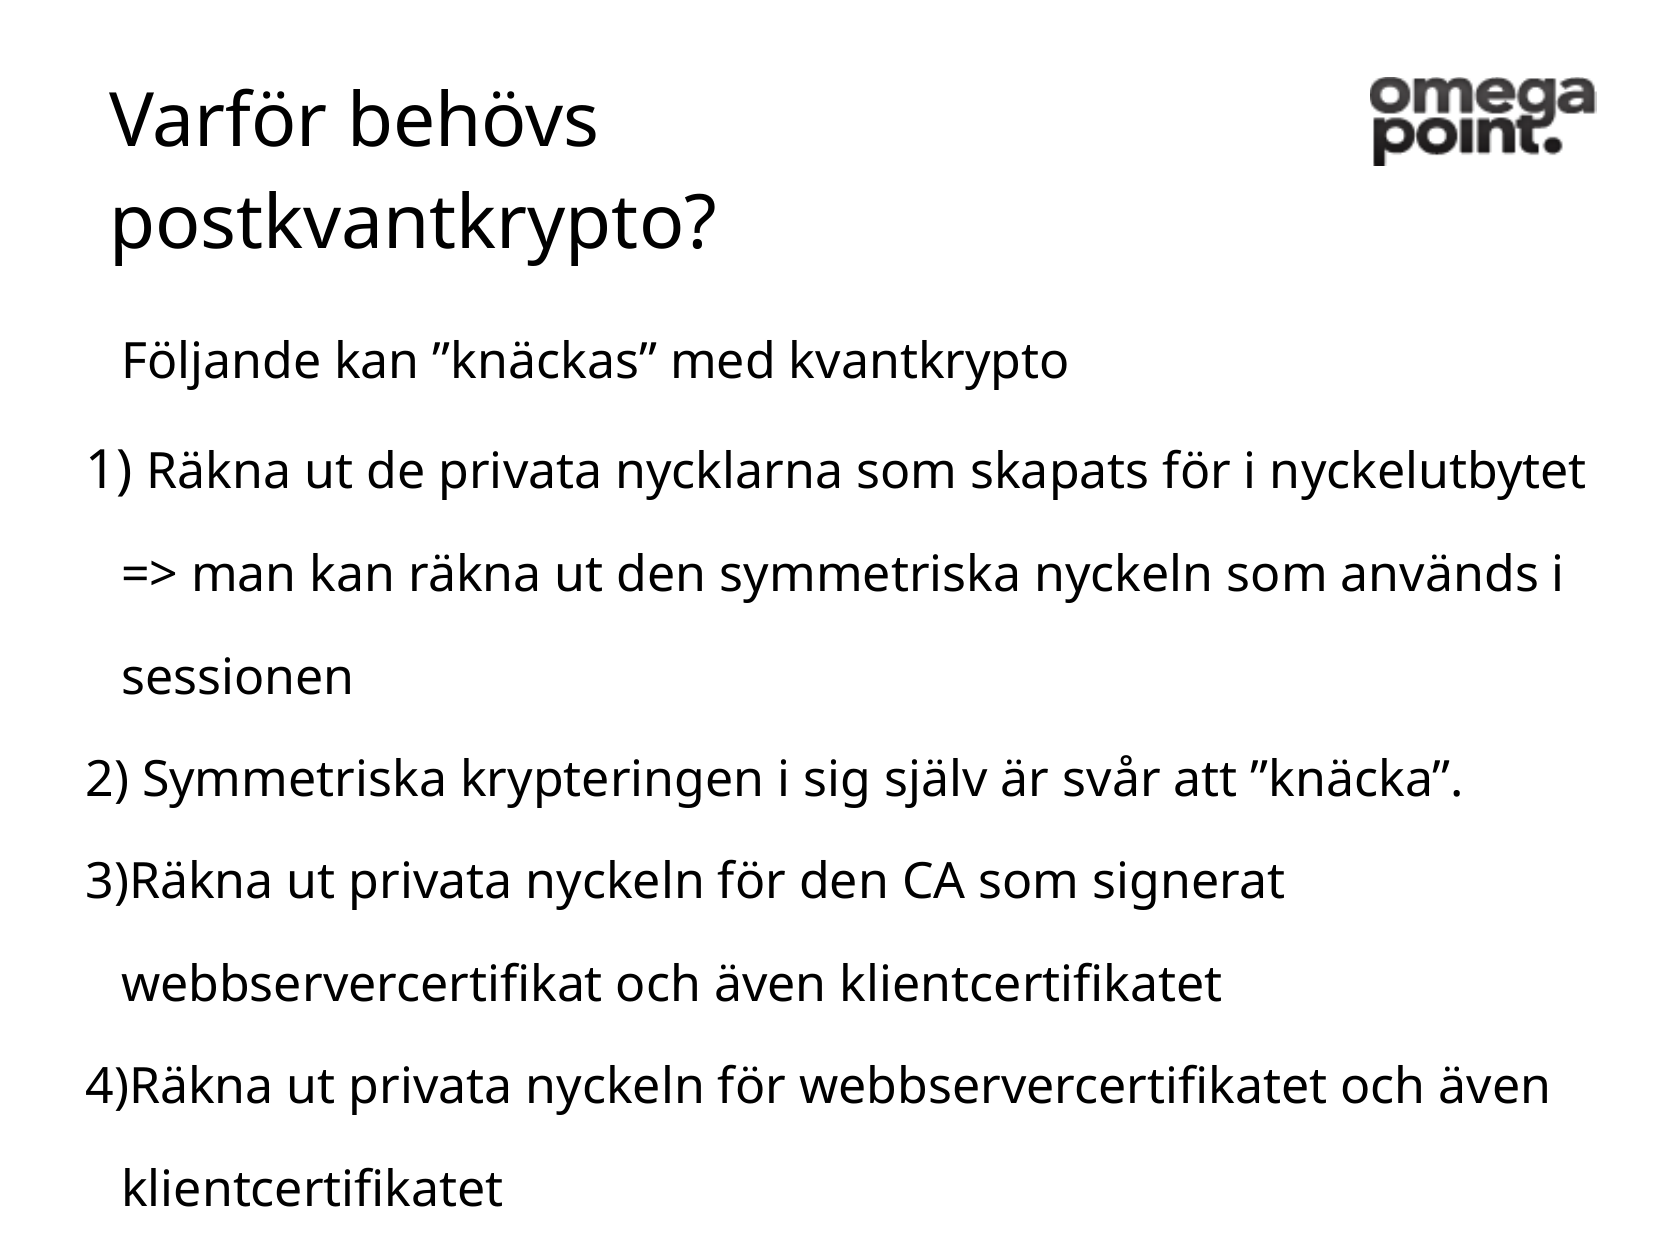

Varför behövs postkvantkrypto?
Följande kan ”knäckas” med kvantkrypto
 Räkna ut de privata nycklarna som skapats för i nyckelutbytet => man kan räkna ut den symmetriska nyckeln som används i sessionen
 Symmetriska krypteringen i sig själv är svår att ”knäcka”.
Räkna ut privata nyckeln för den CA som signerat webbservercertifikat och även klientcertifikatet
Räkna ut privata nyckeln för webbservercertifikatet och även klientcertifikatet
Fungerar (i stort sett) på samma sätt för SSH-protokollet.
Bitcoin? (SHA-256)